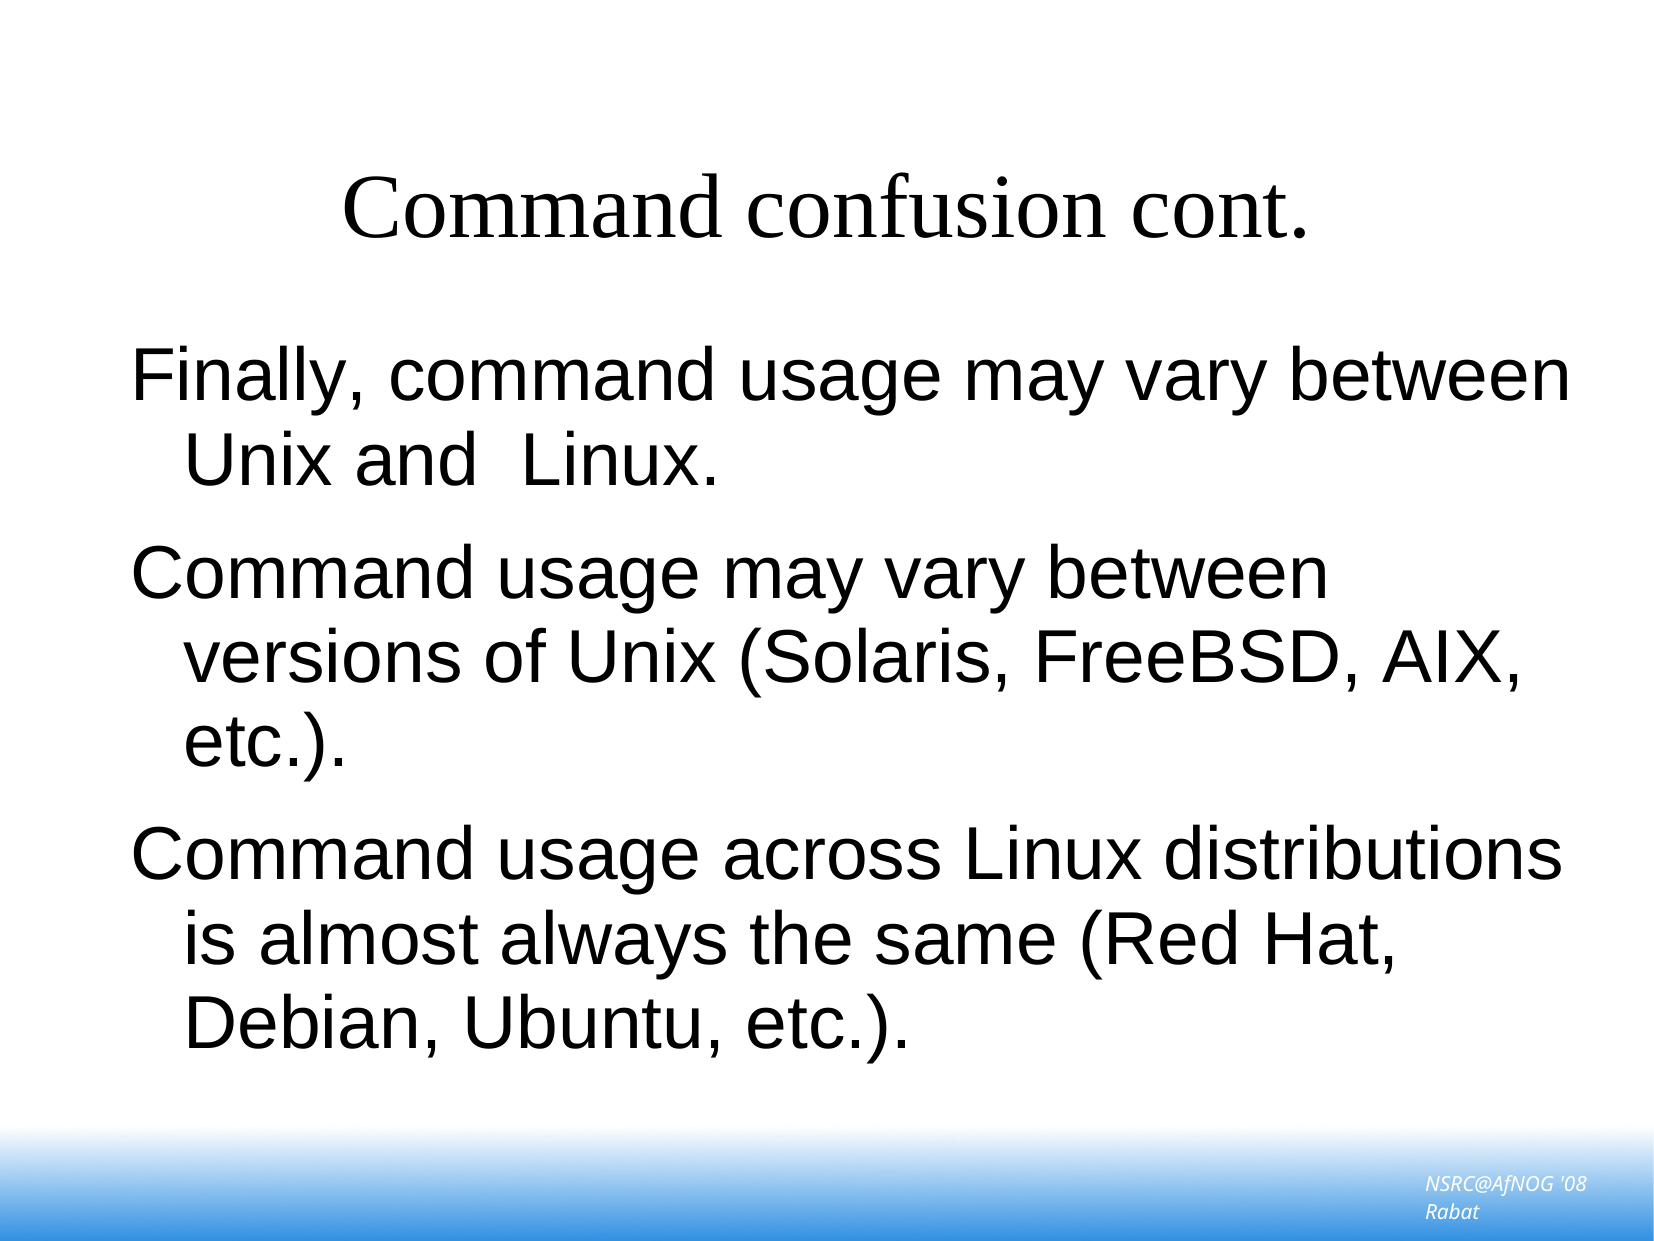

# Command confusion cont.
Finally, command usage may vary between Unix and Linux.
Command usage may vary between versions of Unix (Solaris, FreeBSD, AIX, etc.).
Command usage across Linux distributions is almost always the same (Red Hat, Debian, Ubuntu, etc.).